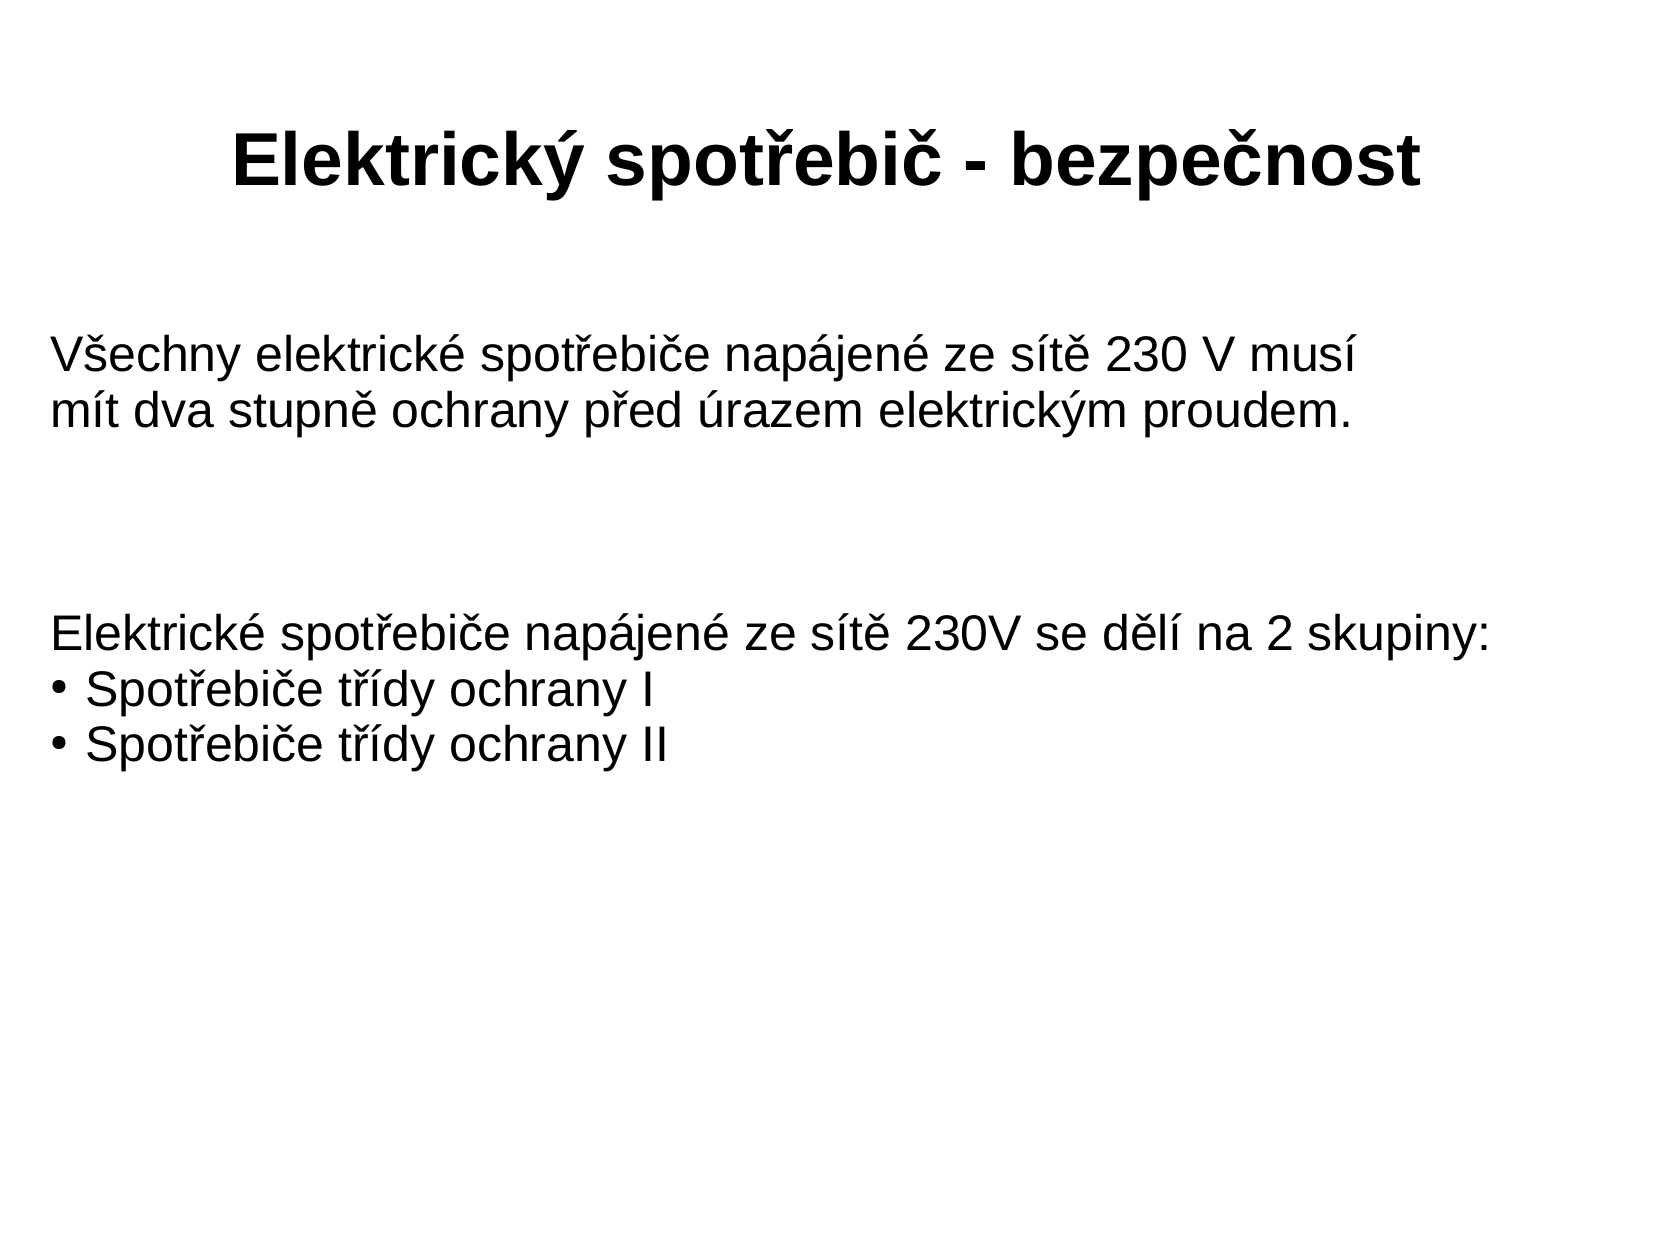

# Elektrický spotřebič - bezpečnost
Všechny elektrické spotřebiče napájené ze sítě 230 V musí
mít dva stupně ochrany před úrazem elektrickým proudem.
Elektrické spotřebiče napájené ze sítě 230V se dělí na 2 skupiny:
Spotřebiče třídy ochrany I
Spotřebiče třídy ochrany II